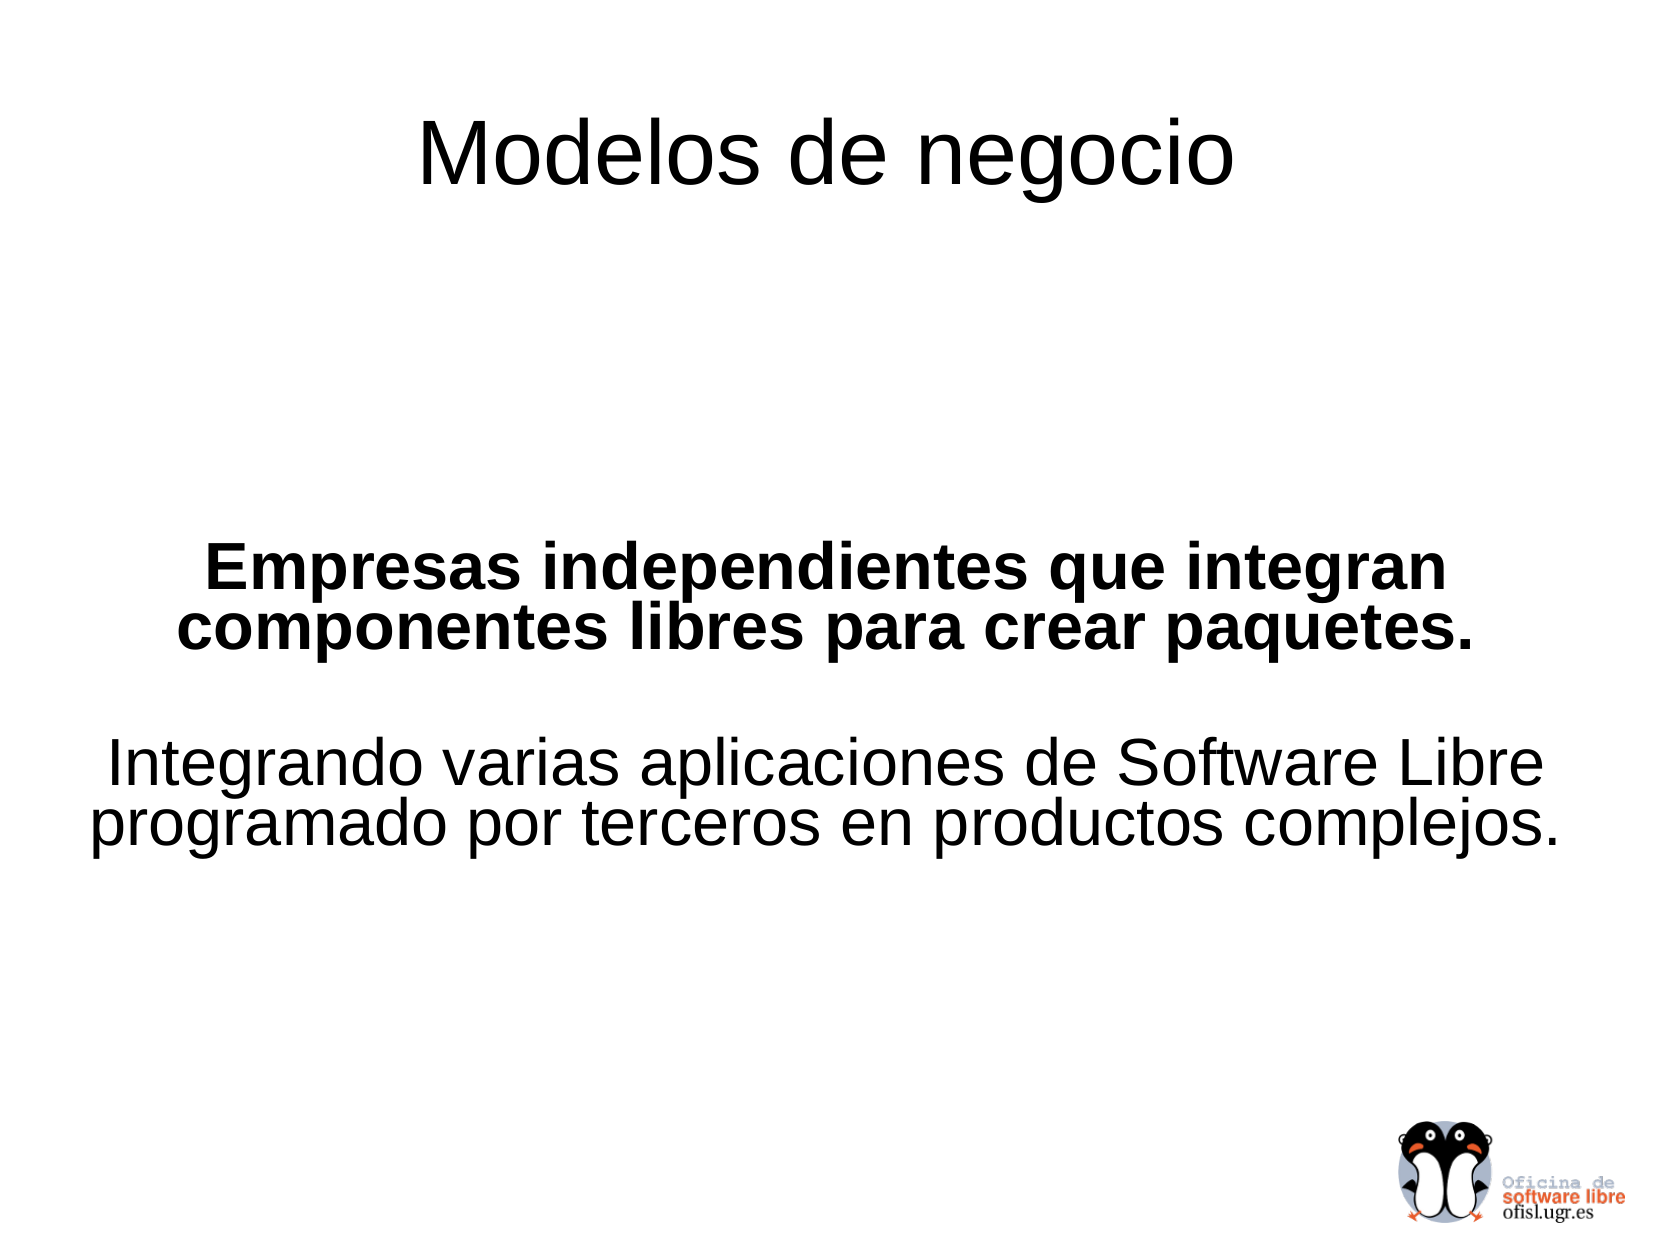

# Modelos de negocio
Empresas independientes que integran componentes libres para crear paquetes.
Integrando varias aplicaciones de Software Libre programado por terceros en productos complejos.